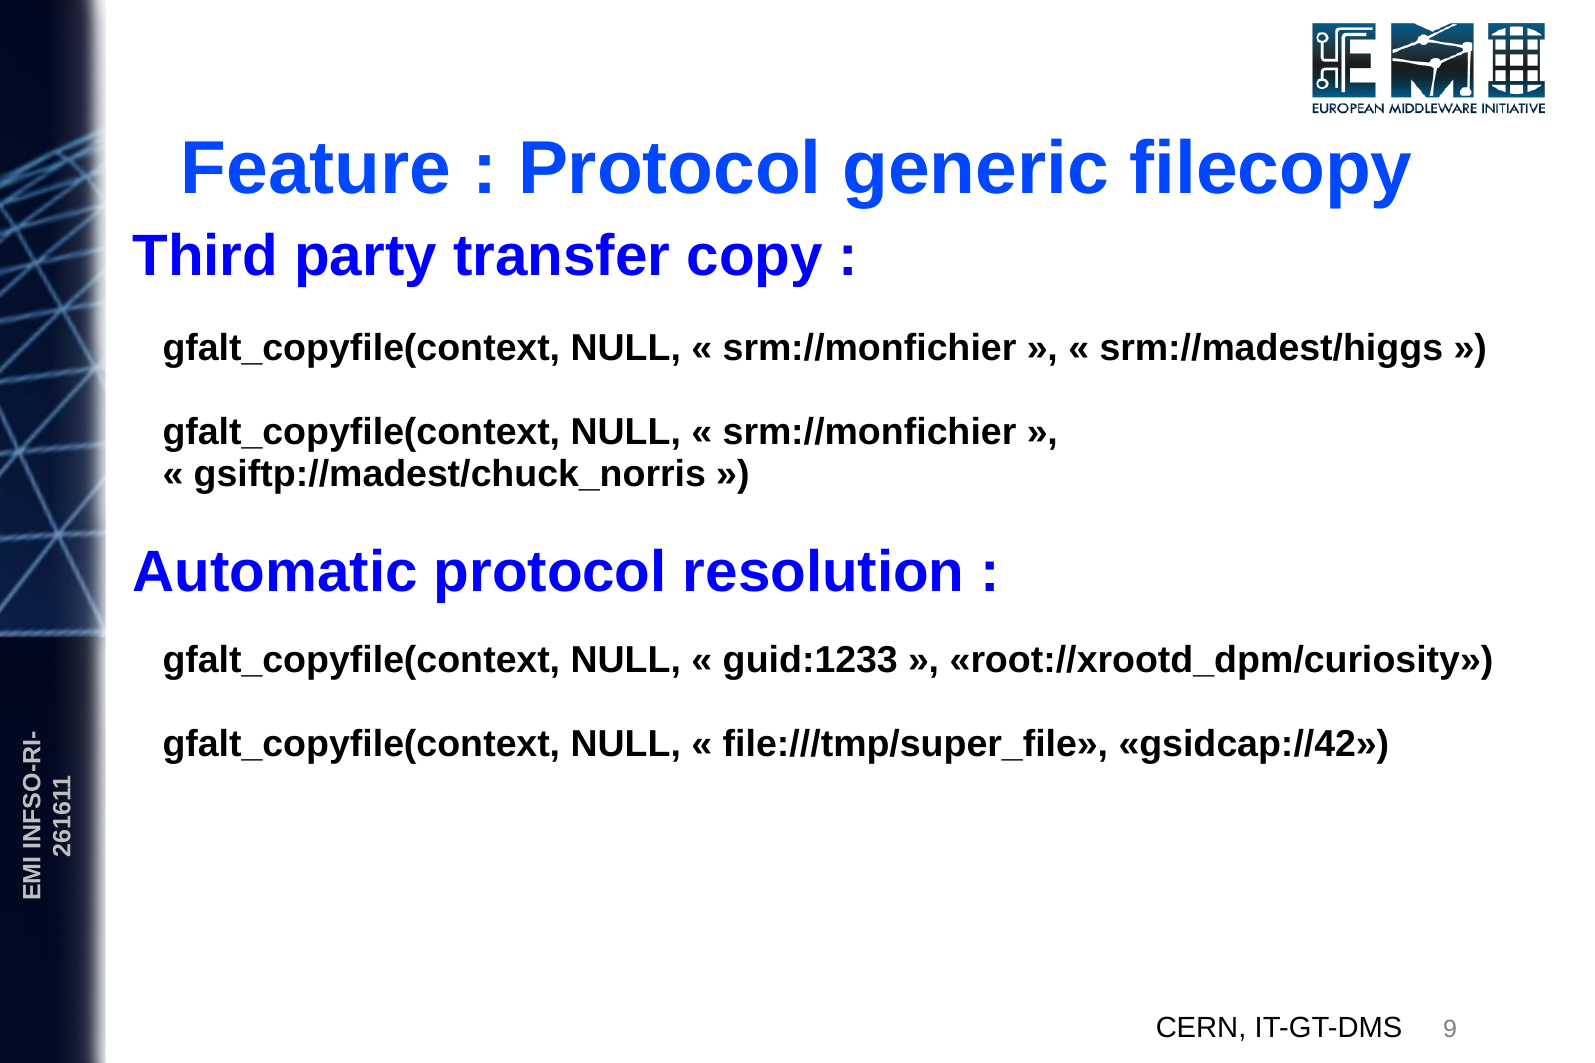

Feature : Protocol generic filecopy
Third party transfer copy :
gfalt_copyfile(context, NULL, « srm://monfichier », « srm://madest/higgs »)
gfalt_copyfile(context, NULL, « srm://monfichier », « gsiftp://madest/chuck_norris »)
Automatic protocol resolution :
gfalt_copyfile(context, NULL, « guid:1233 », «root://xrootd_dpm/curiosity»)
gfalt_copyfile(context, NULL, « file:///tmp/super_file», «gsidcap://42»)
CERN, IT-GT-DMS
9